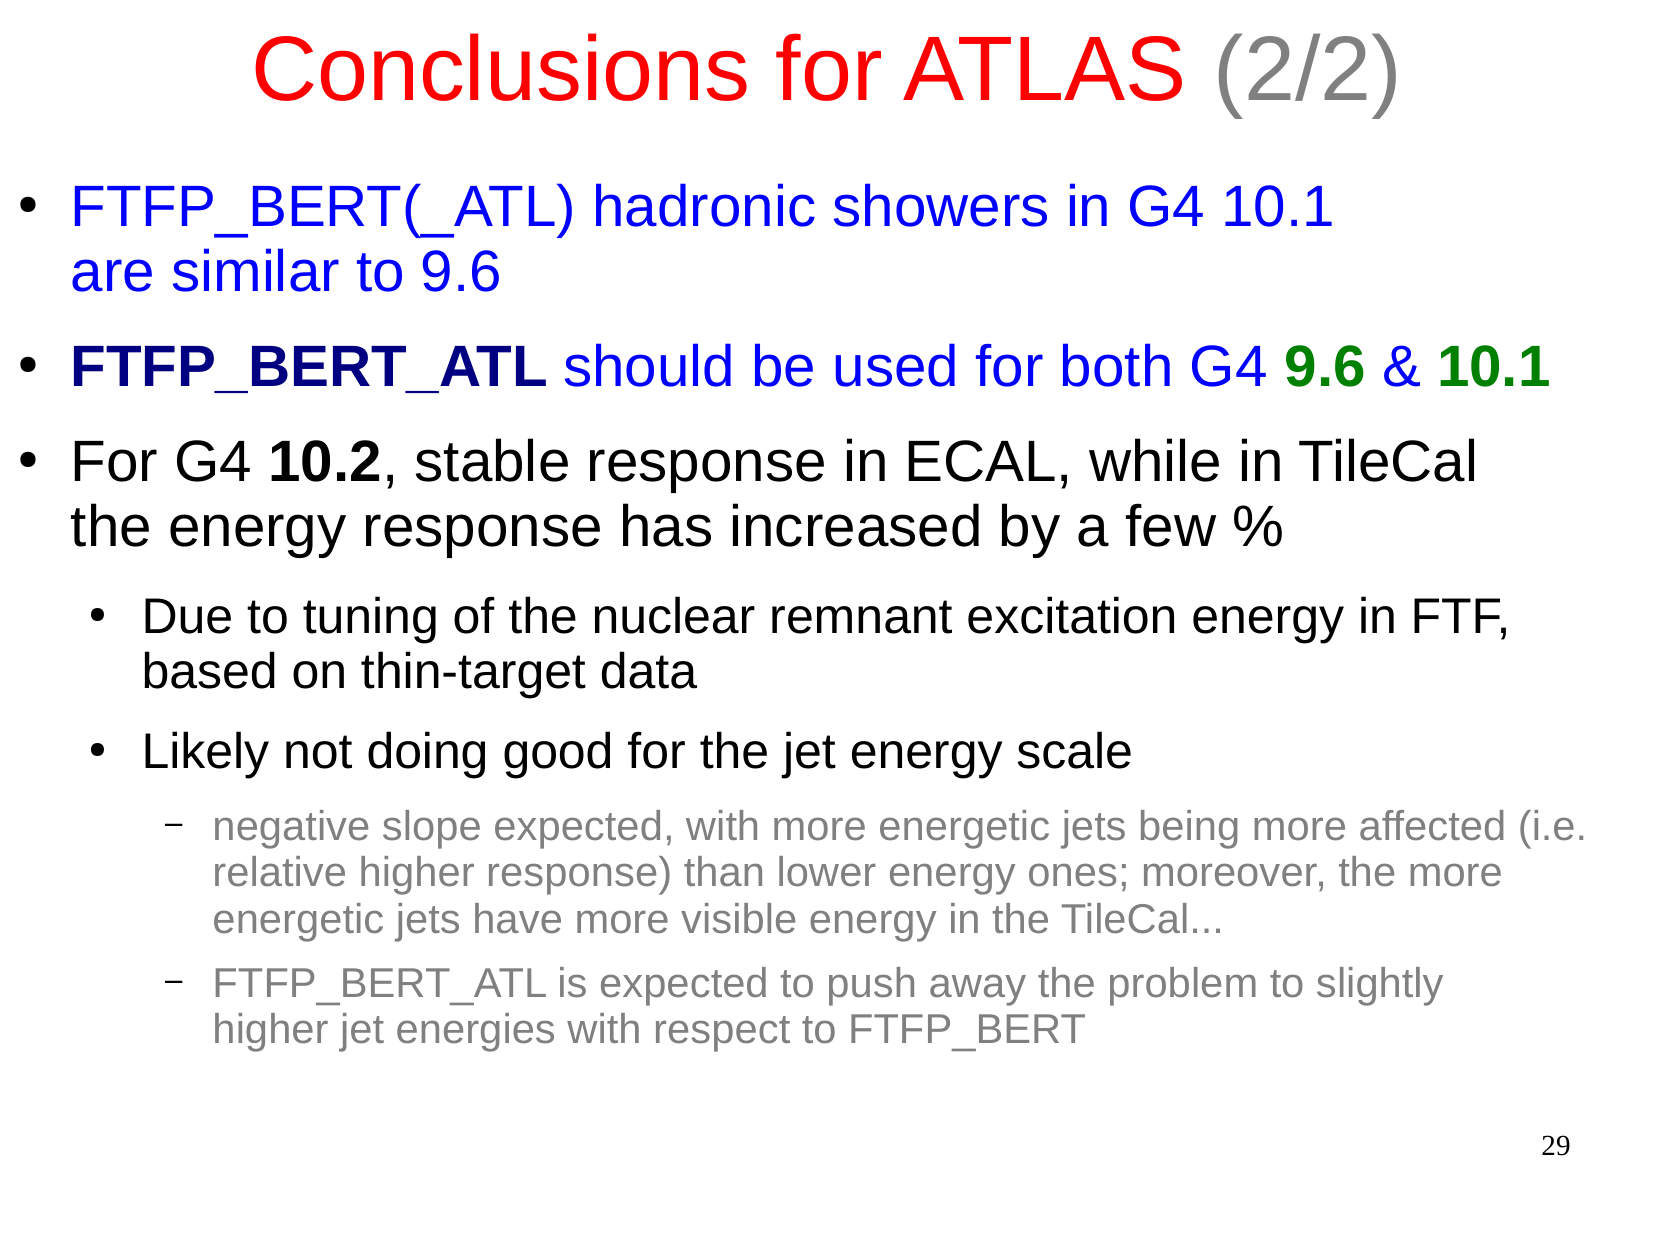

# Conclusions for ATLAS (2/2)
FTFP_BERT(_ATL) hadronic showers in G4 10.1
are similar to 9.6
FTFP_BERT_ATL should be used for both G4 9.6 & 10.1
For G4 10.2, stable response in ECAL, while in TileCal
the energy response has increased by a few %
Due to tuning of the nuclear remnant excitation energy in FTF, based on thin-target data
Likely not doing good for the jet energy scale
negative slope expected, with more energetic jets being more affected (i.e. relative higher response) than lower energy ones; moreover, the more energetic jets have more visible energy in the TileCal...
FTFP_BERT_ATL is expected to push away the problem to slightly
higher jet energies with respect to FTFP_BERT
29